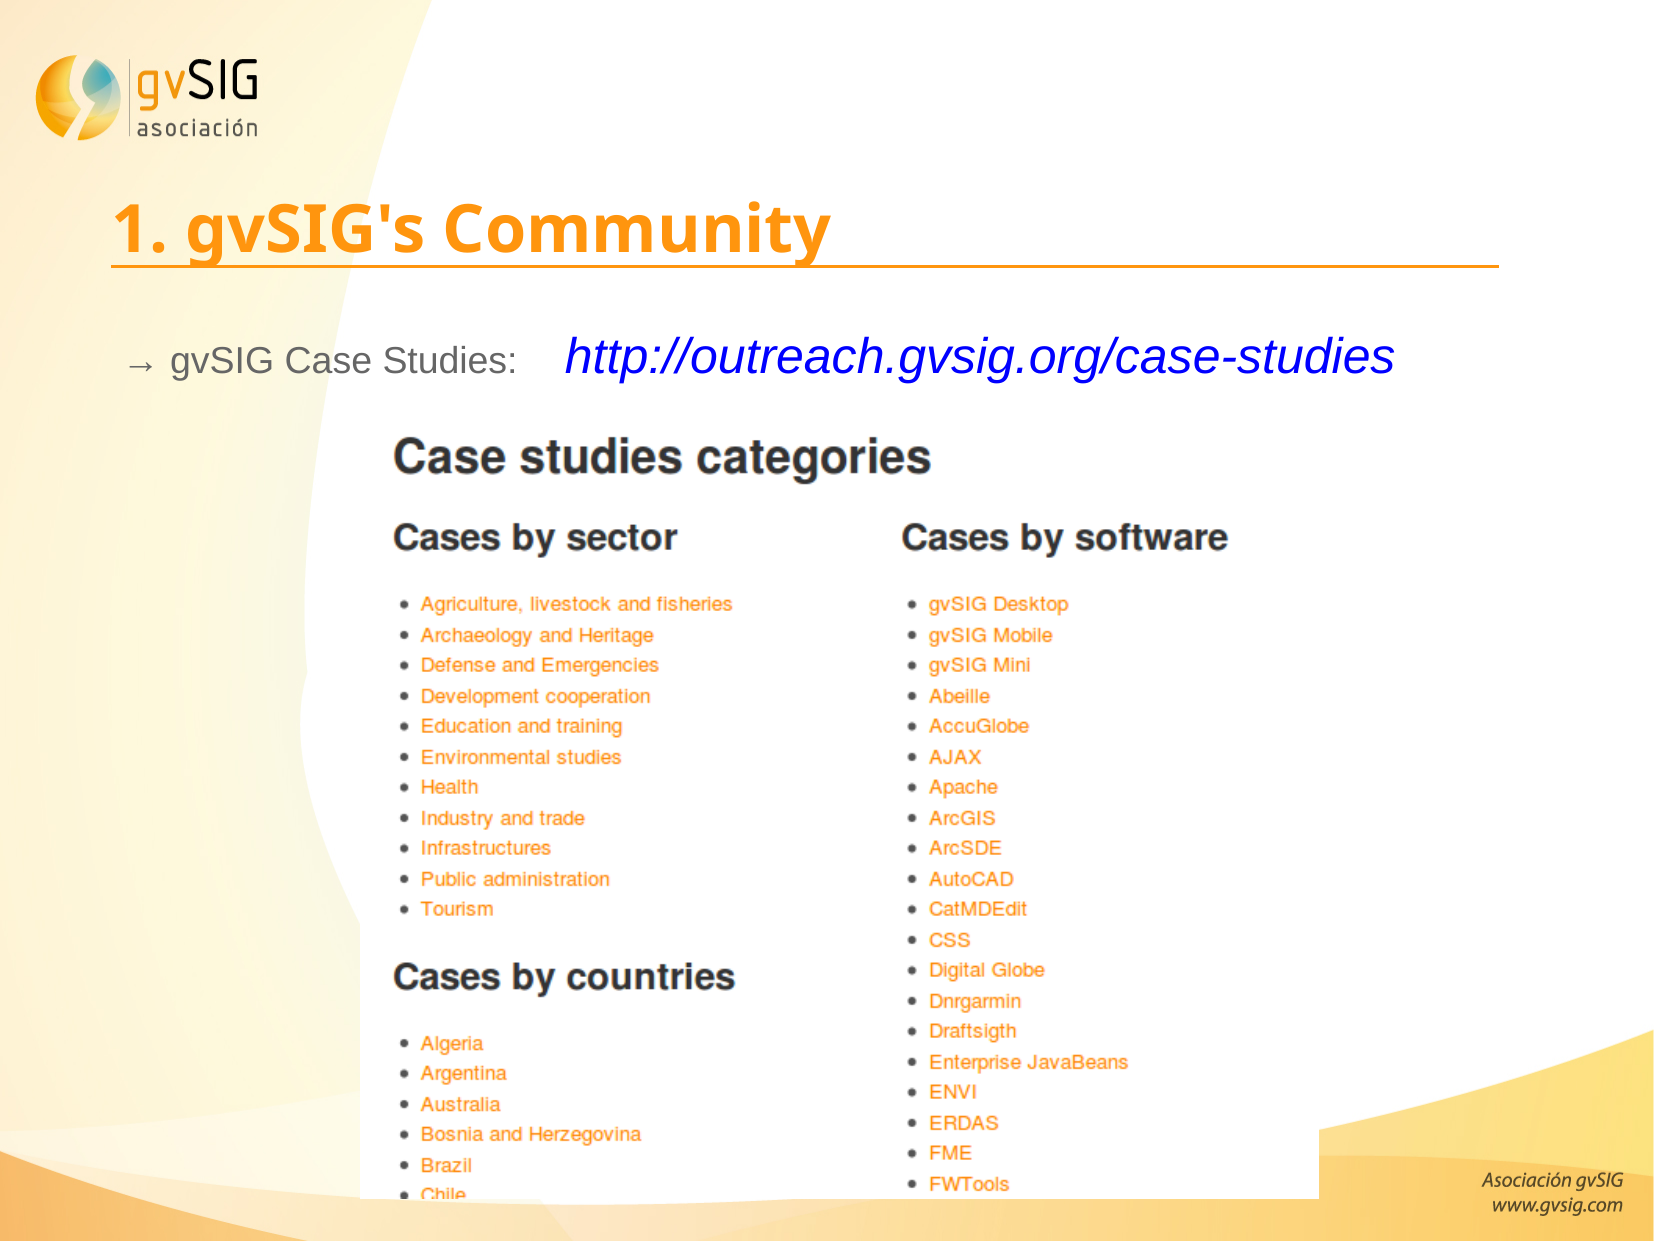

# 1. gvSIG's Community
→ gvSIG Case Studies: 	http://outreach.gvsig.org/case-studies